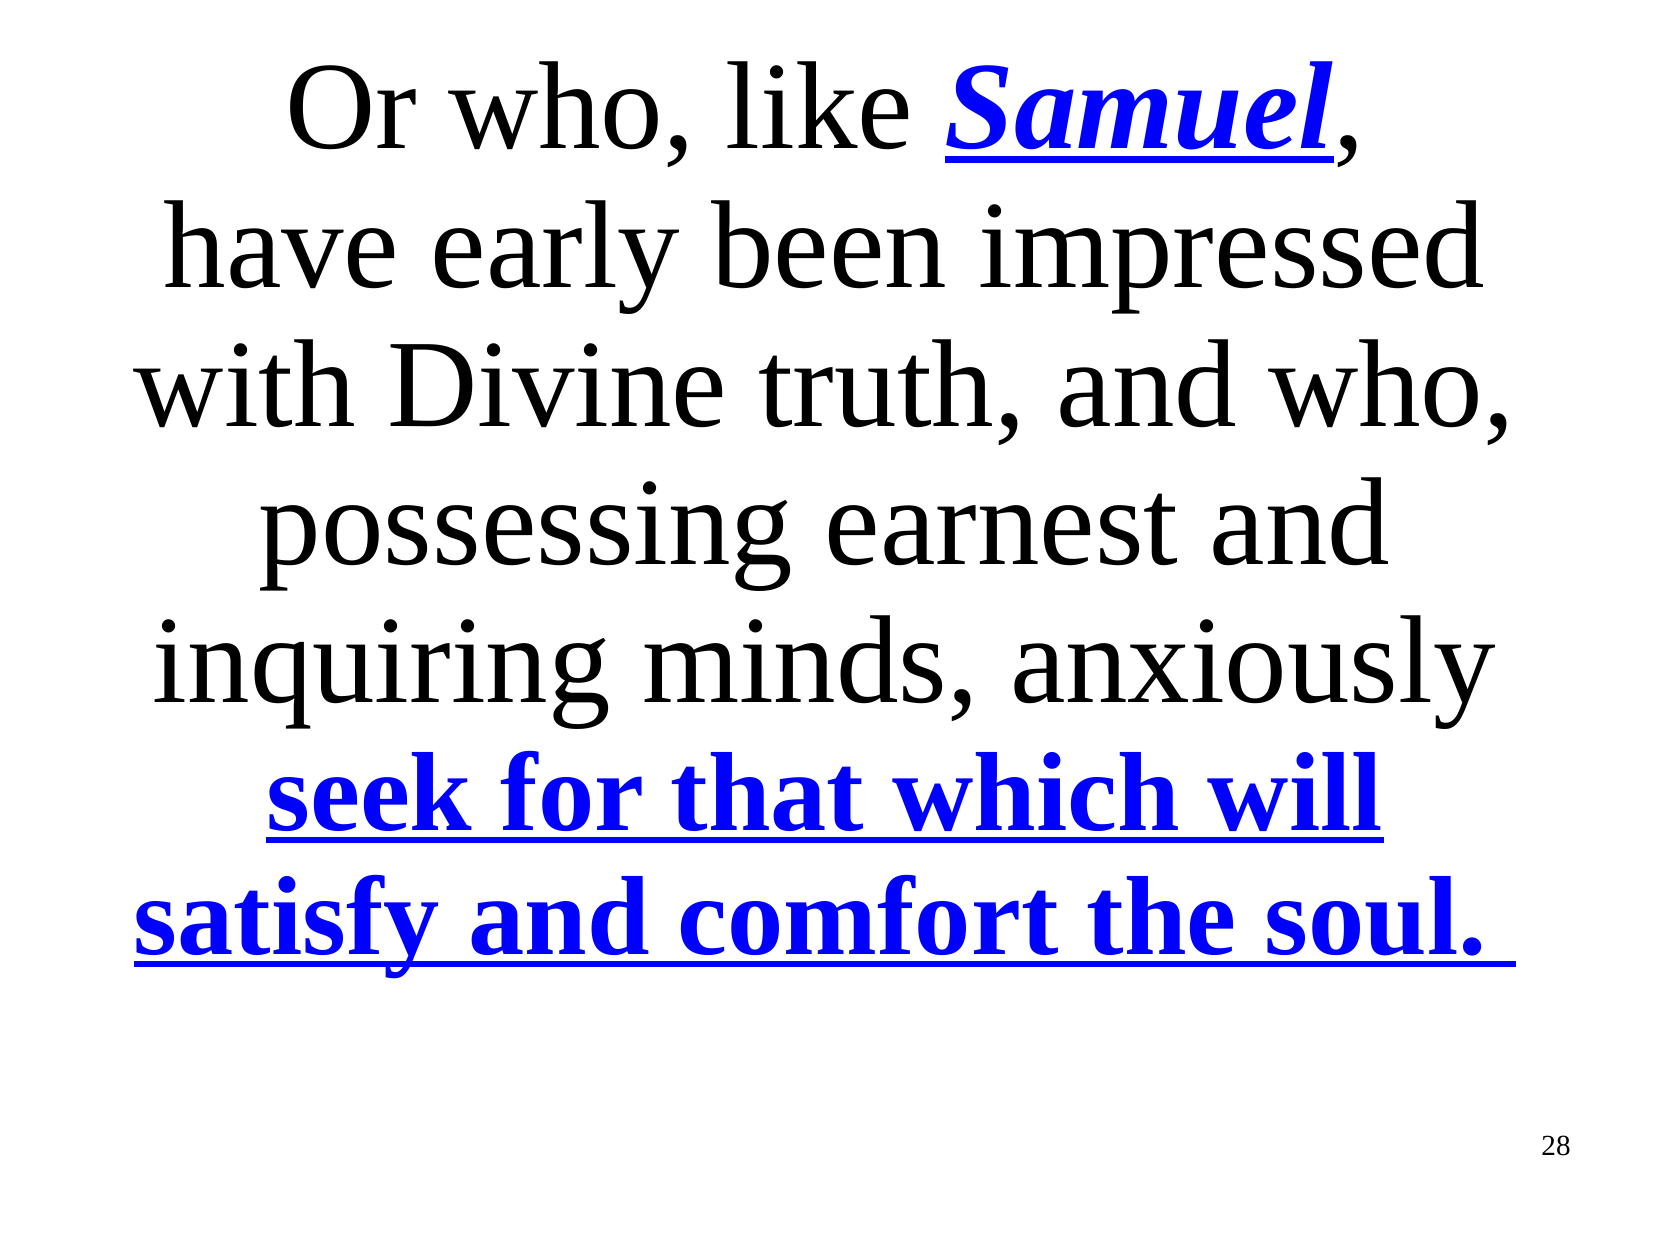

# Or who, like Samuel, have early been impressed with Divine truth, and who, possessing earnest and inquiring minds, anxiously seek for that which will satisfy and comfort the soul.
28